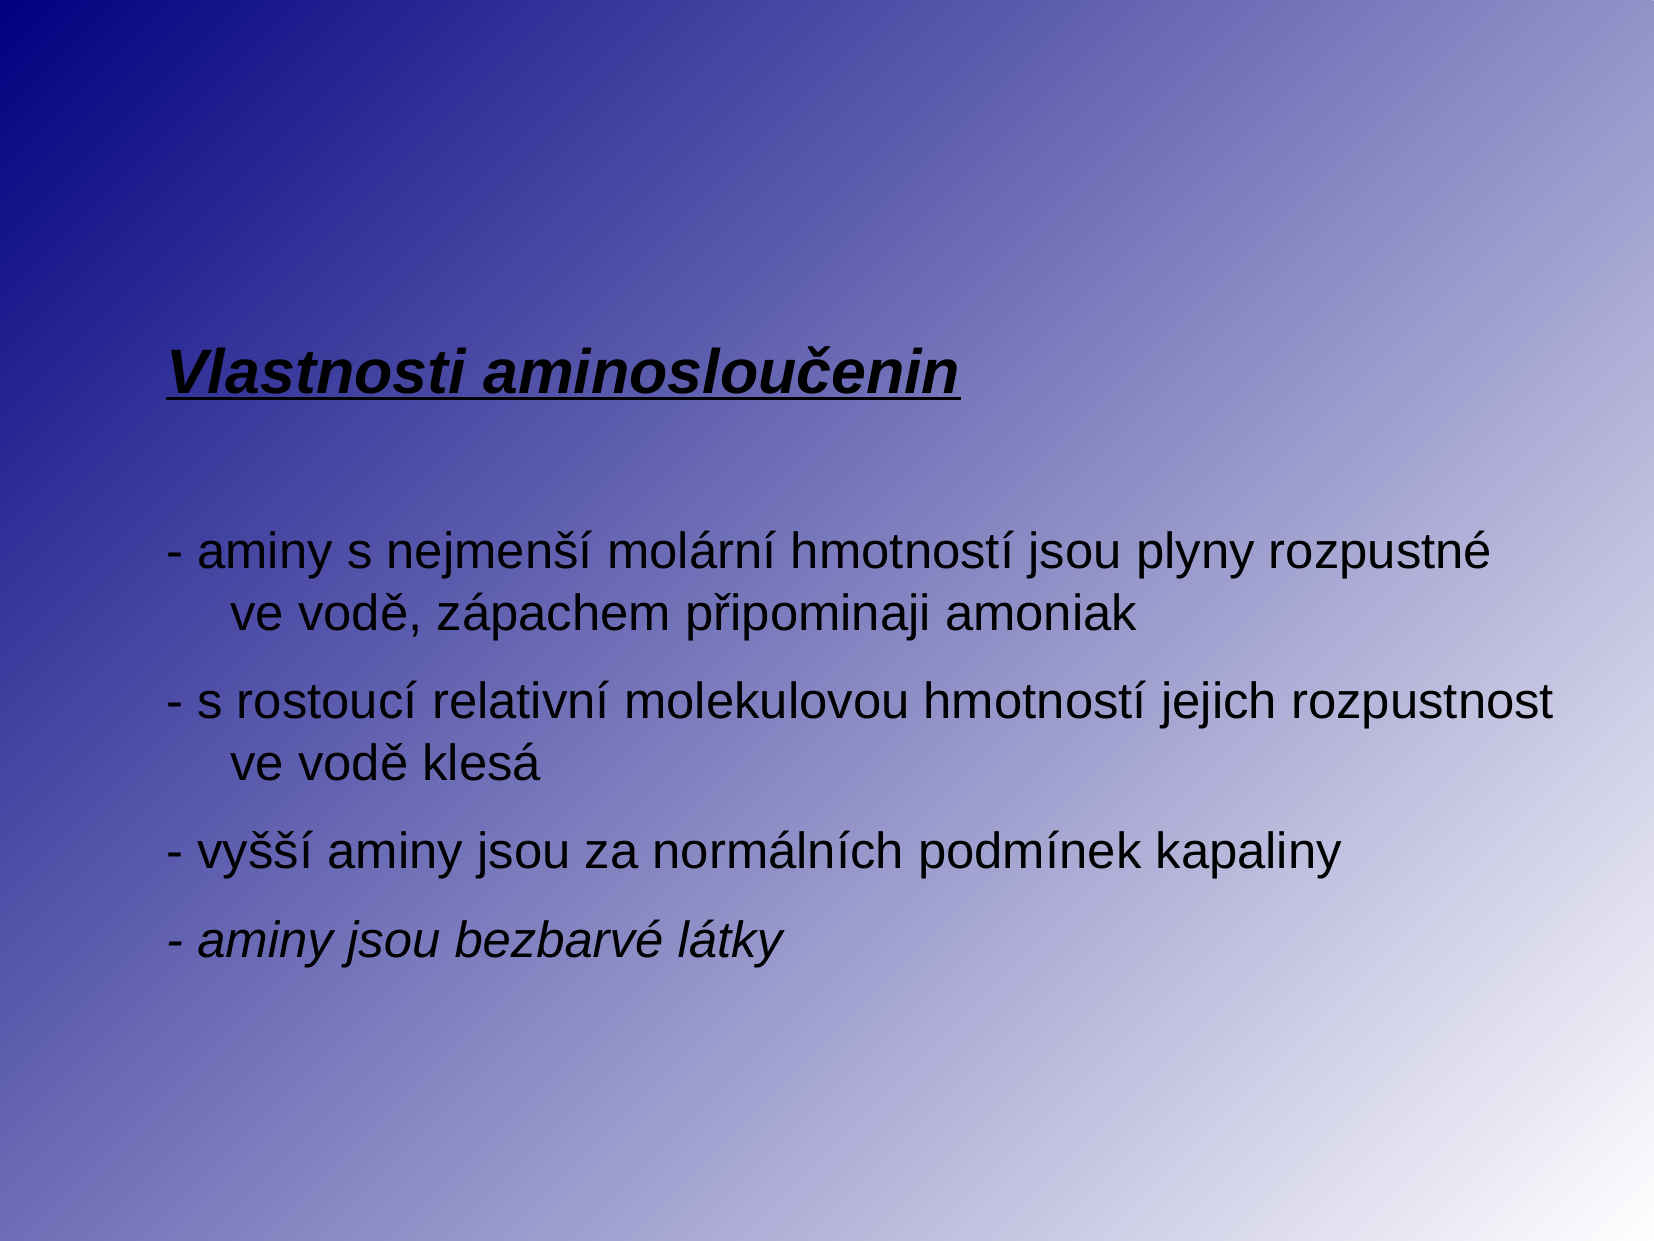

# Vlastnosti aminosloučenin
- aminy s nejmenší molární hmotností jsou plyny rozpustné ve vodě, zápachem připominaji amoniak
- s rostoucí relativní molekulovou hmotností jejich rozpustnost ve vodě klesá
- vyšší aminy jsou za normálních podmínek kapaliny
- aminy jsou bezbarvé látky